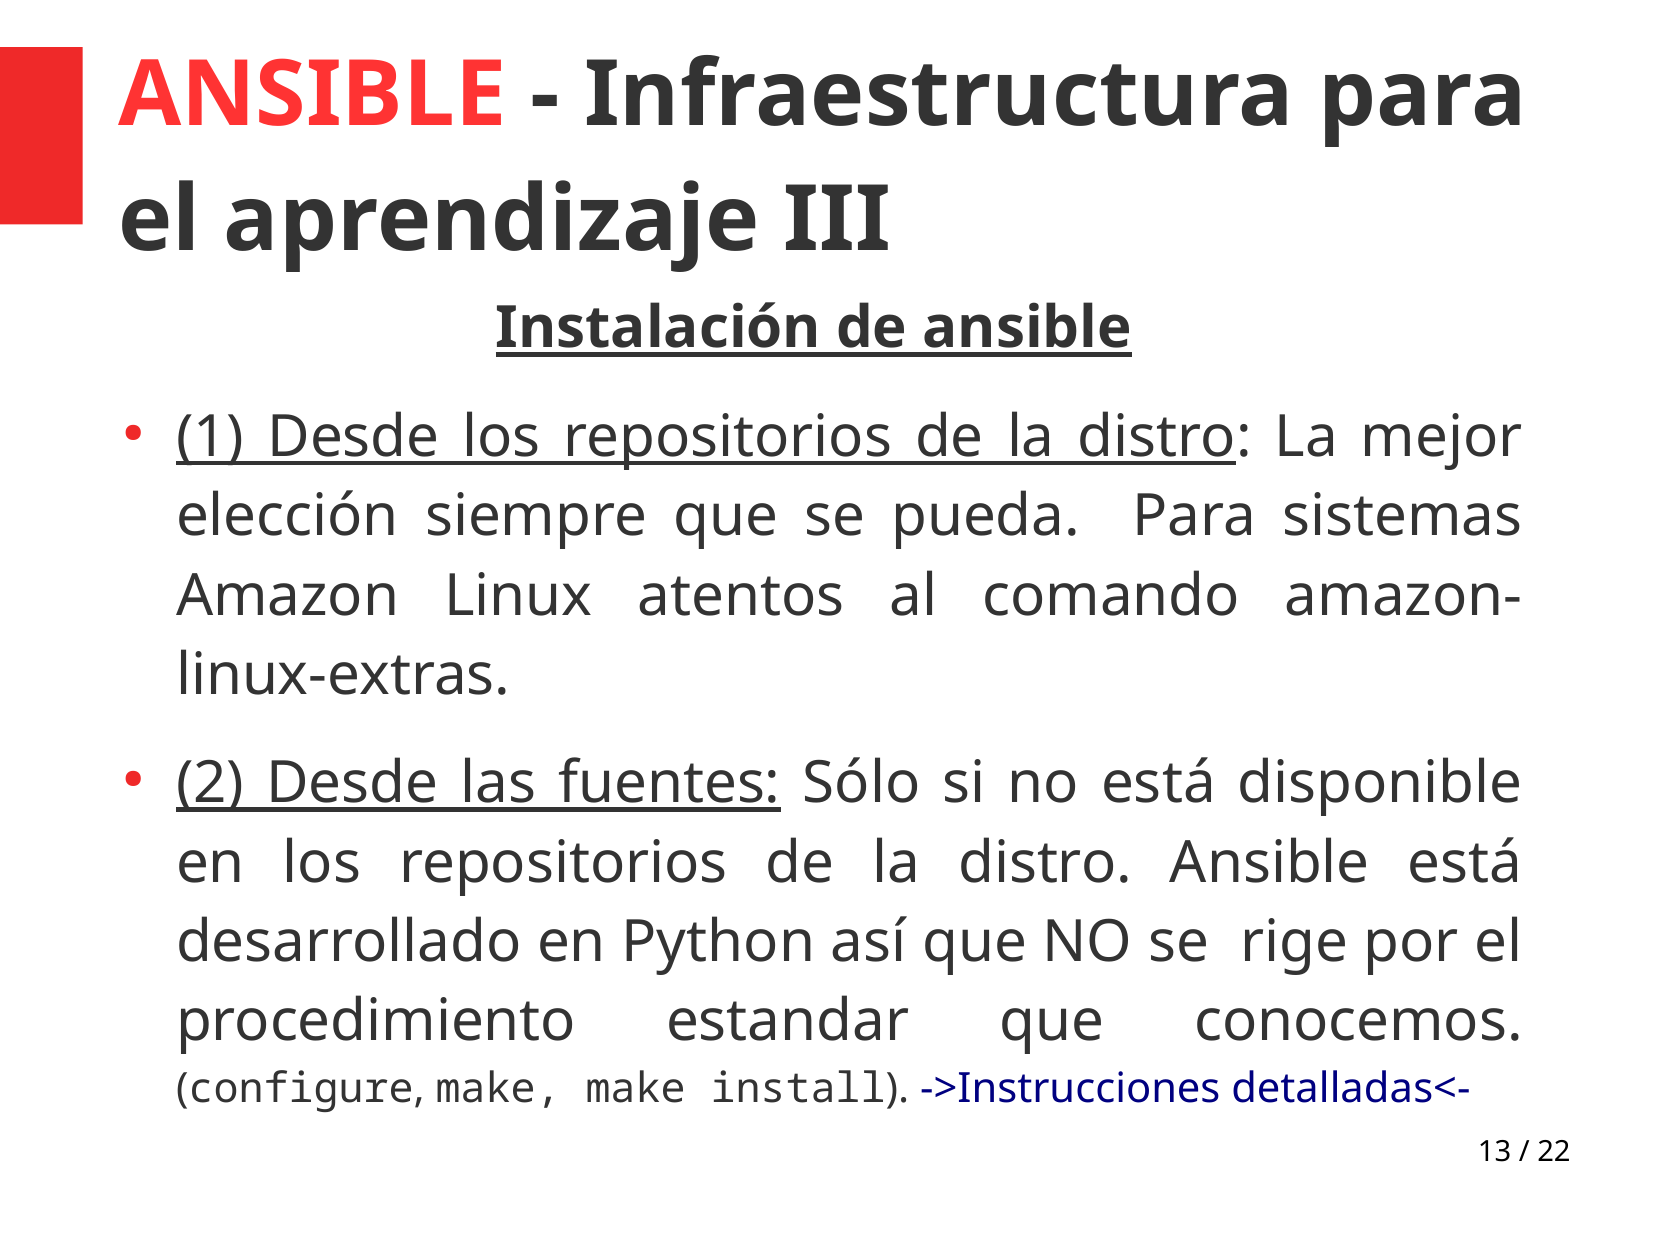

# ANSIBLE - Infraestructura para el aprendizaje III
Instalación de ansible
(1) Desde los repositorios de la distro: La mejor elección siempre que se pueda. Para sistemas Amazon Linux atentos al comando amazon-linux-extras.
(2) Desde las fuentes: Sólo si no está disponible en los repositorios de la distro. Ansible está desarrollado en Python así que NO se rige por el procedimiento estandar que conocemos. (configure, make, make install). ->Instrucciones detalladas<-
13